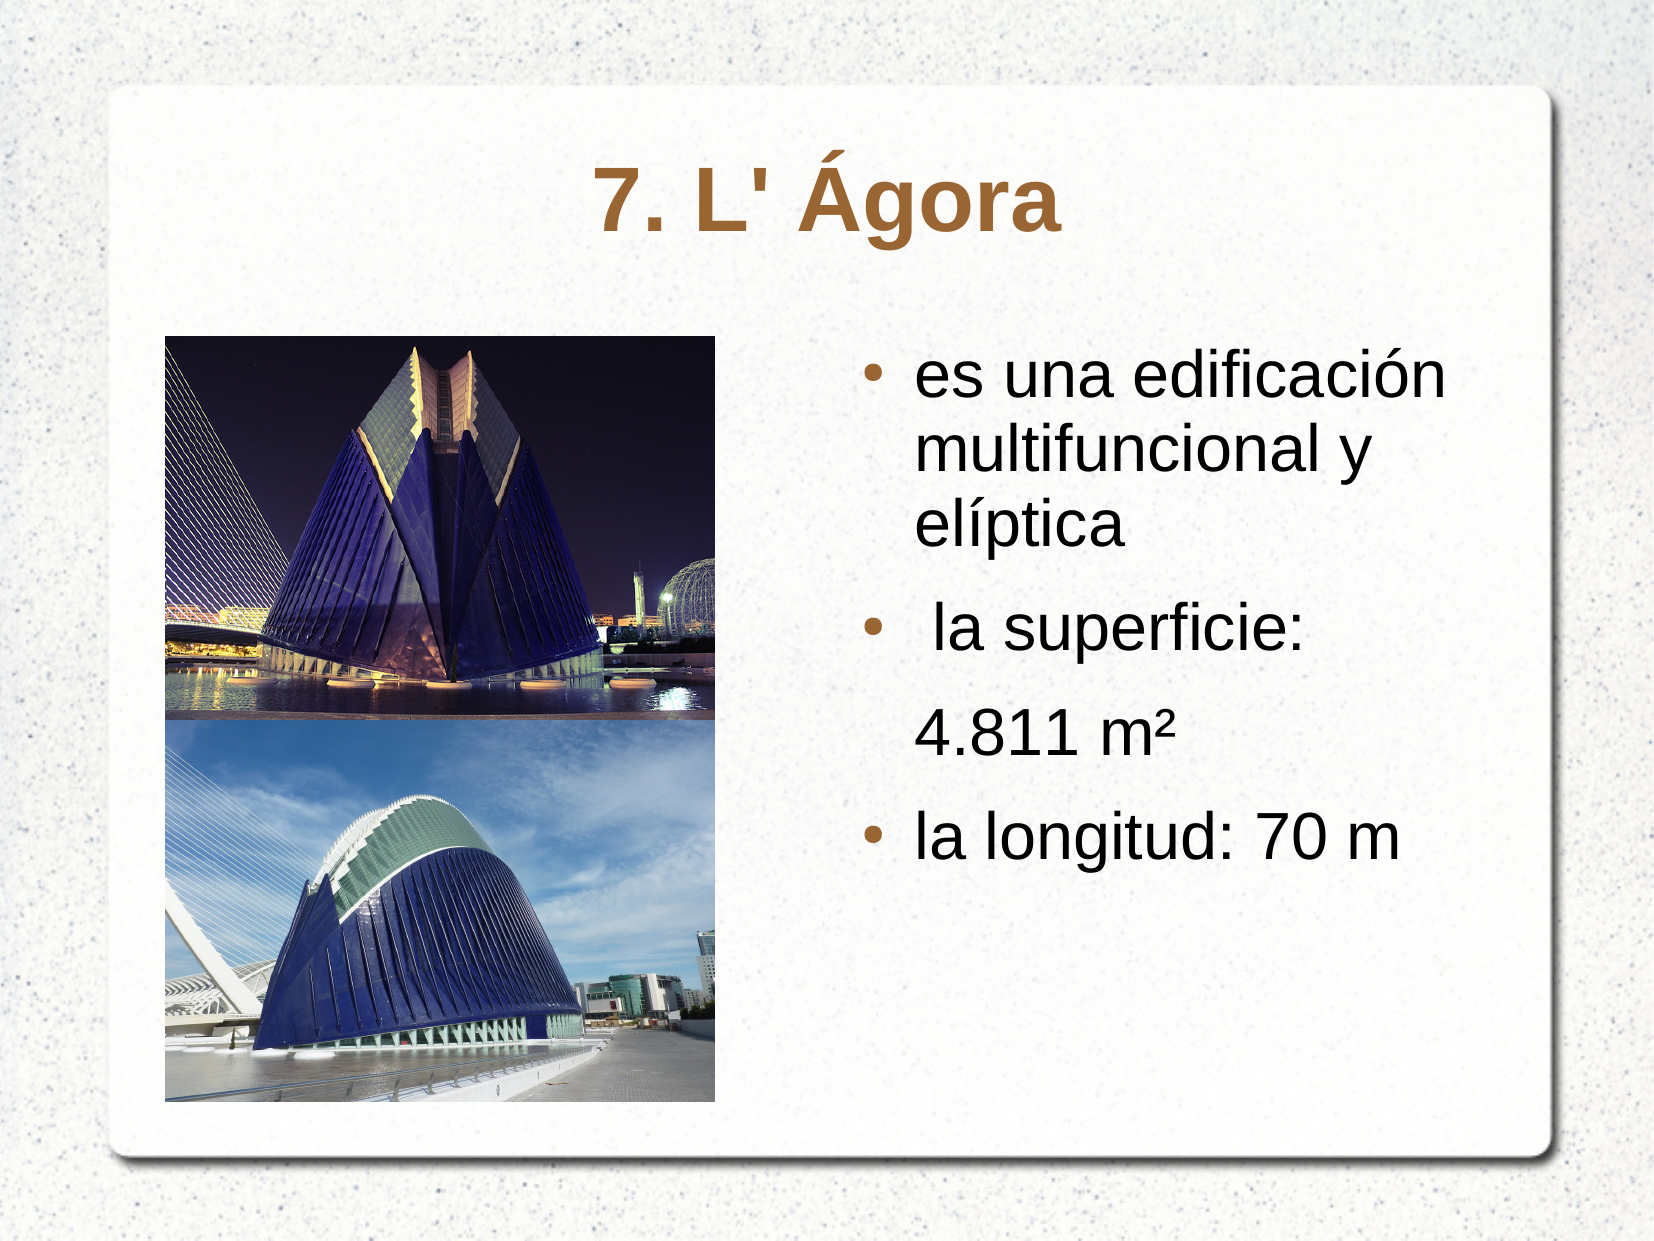

# 7. L' Ágora
es una edificación multifuncional y elíptica
 la superficie:
4.811 m²
la longitud: 70 m